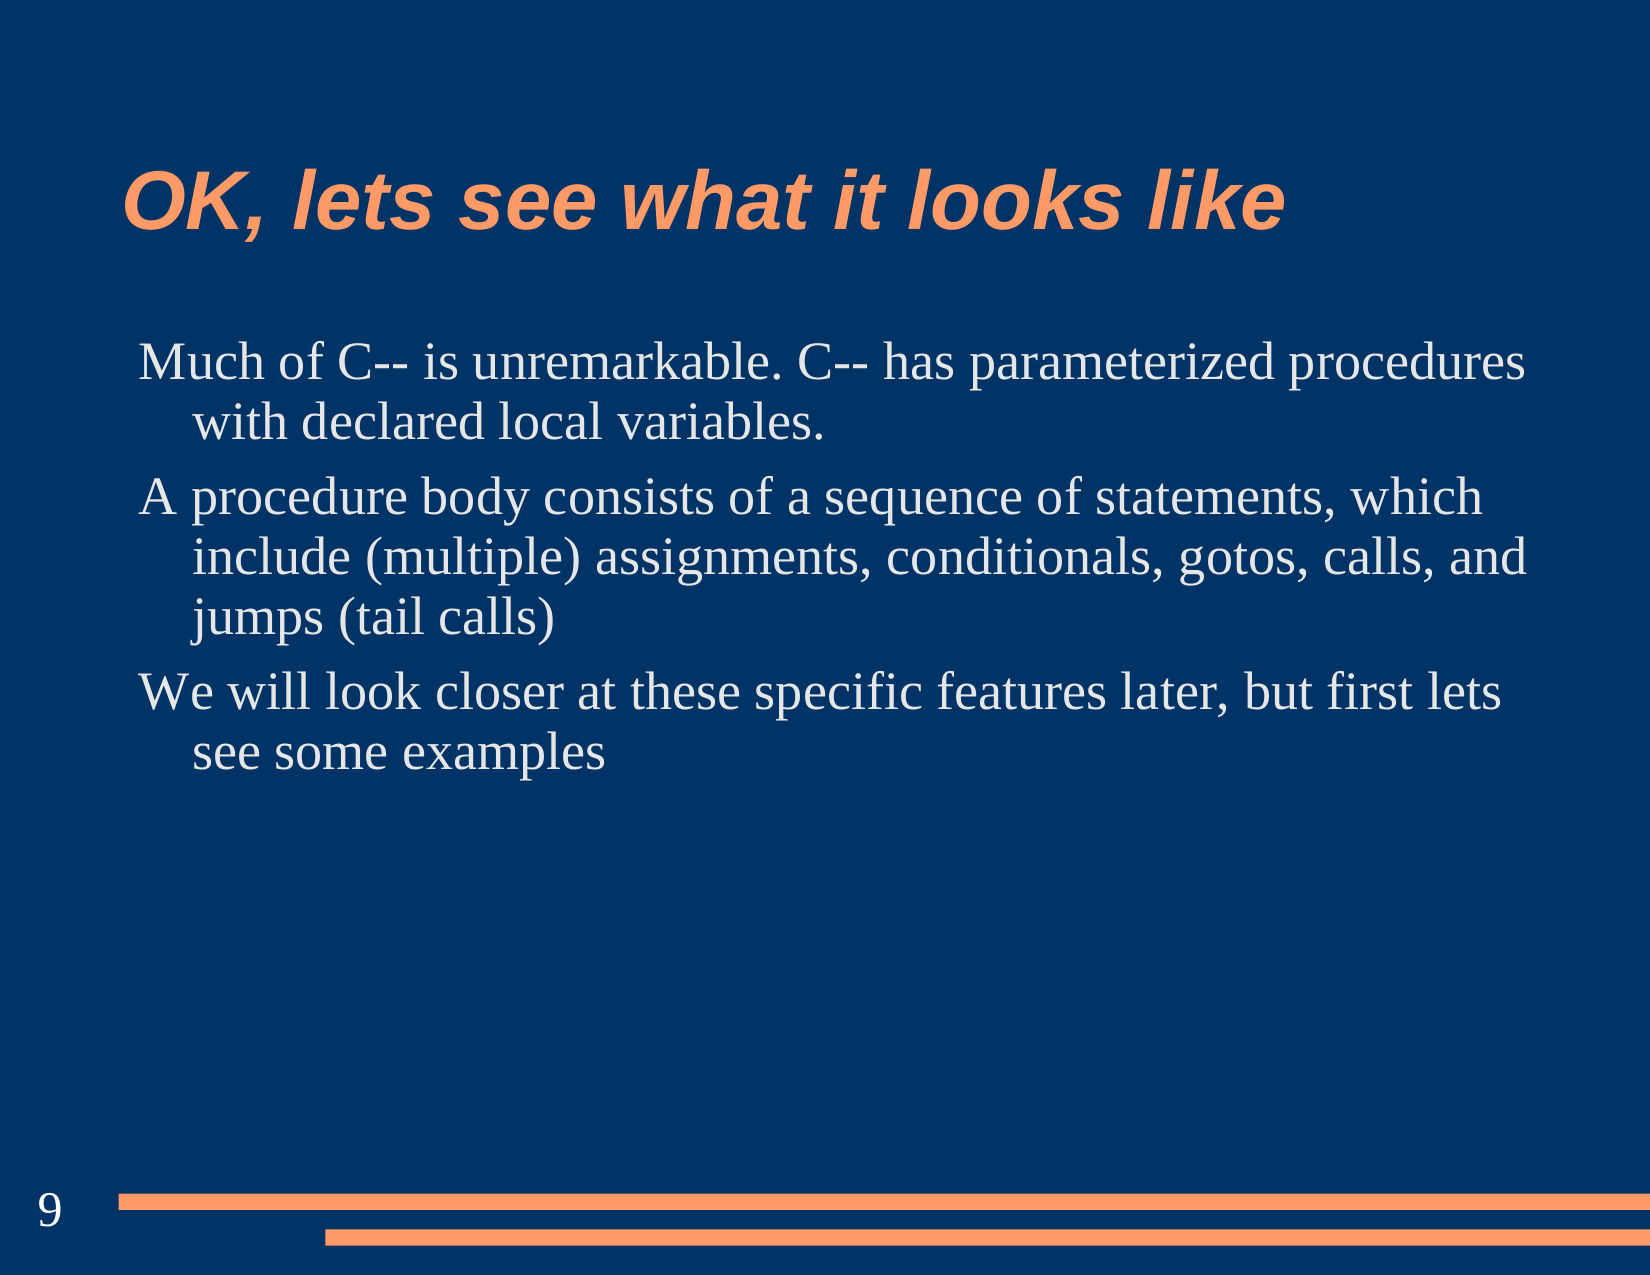

# OK, lets see what it looks like
Much of C-- is unremarkable. C-- has parameterized procedures with declared local variables.
A procedure body consists of a sequence of statements, which include (multiple) assignments, conditionals, gotos, calls, and jumps (tail calls)
We will look closer at these specific features later, but first lets see some examples
9